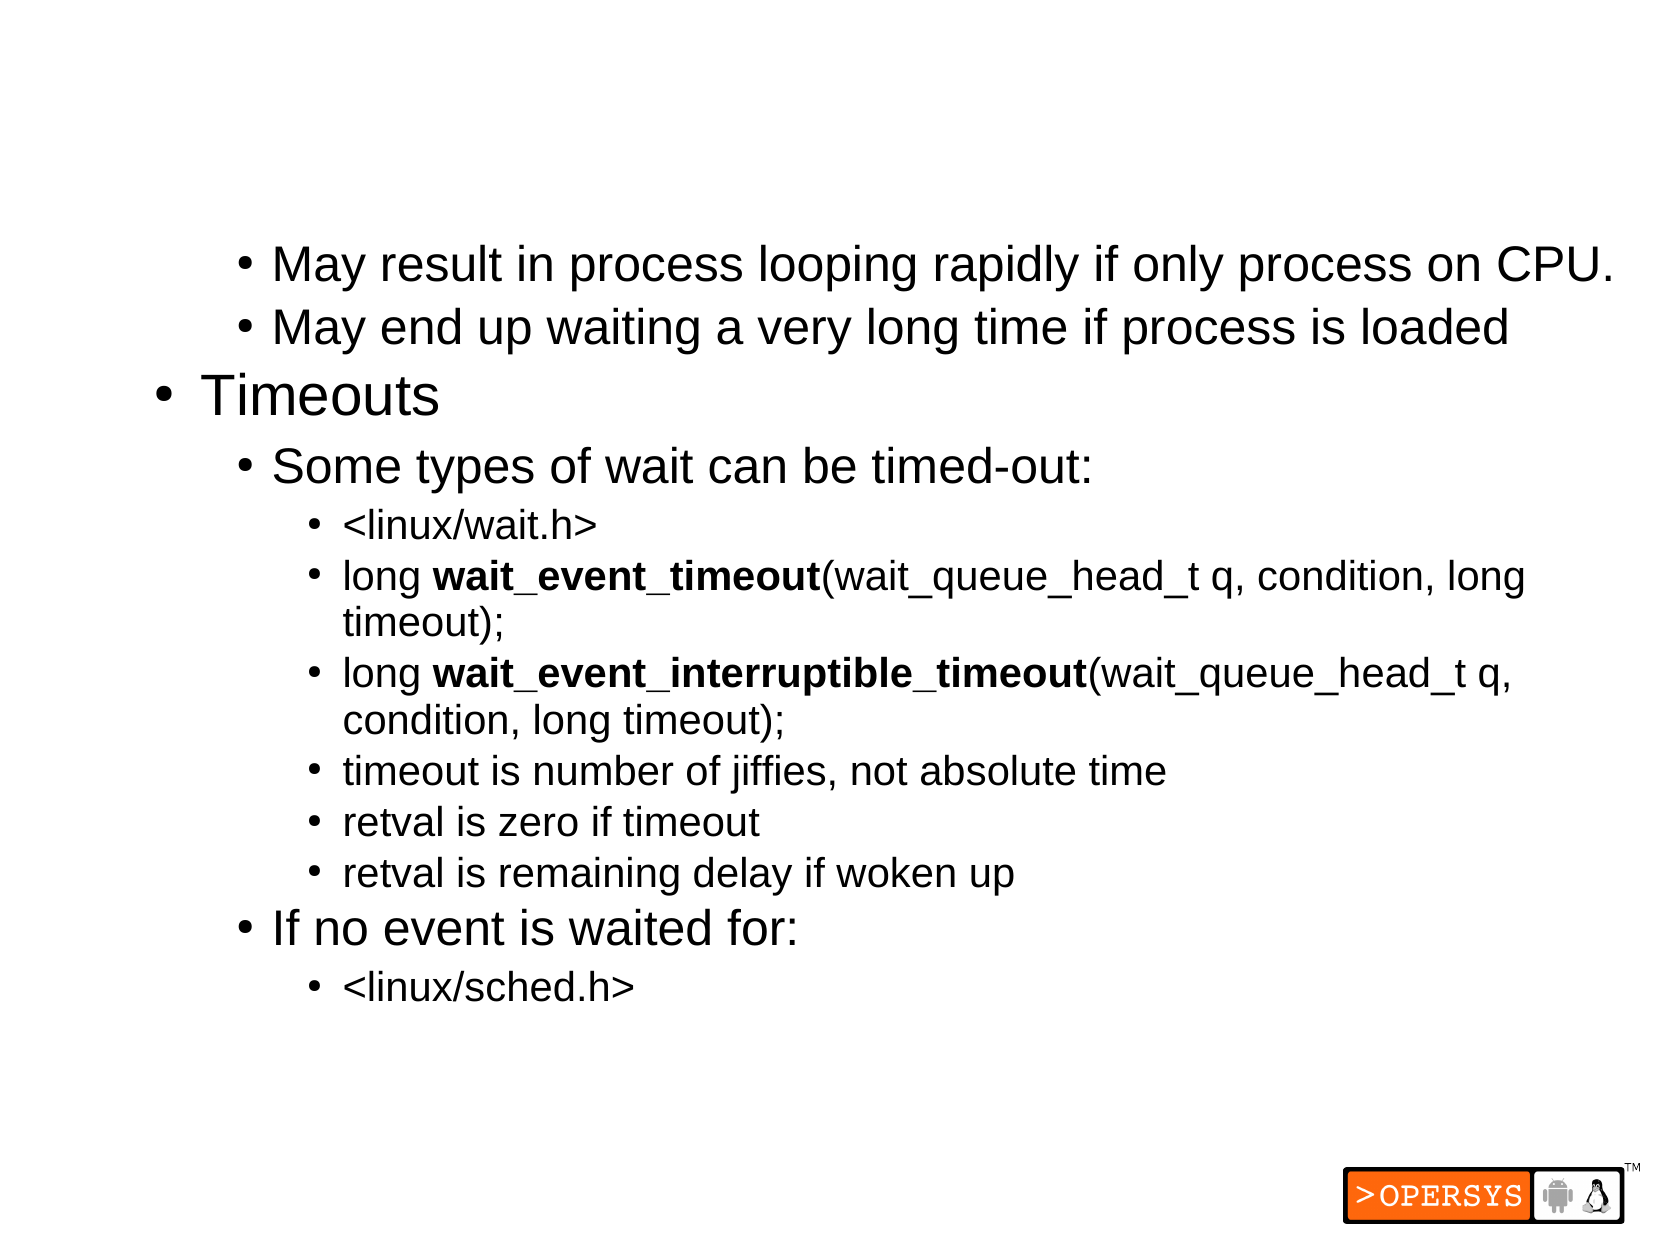

# May result in process looping rapidly if only process on CPU.
May end up waiting a very long time if process is loaded
Timeouts
Some types of wait can be timed-out:
<linux/wait.h>
long wait_event_timeout(wait_queue_head_t q, condition, long timeout);
long wait_event_interruptible_timeout(wait_queue_head_t q, condition, long timeout);
timeout is number of jiffies, not absolute time
retval is zero if timeout
retval is remaining delay if woken up
If no event is waited for:
<linux/sched.h>